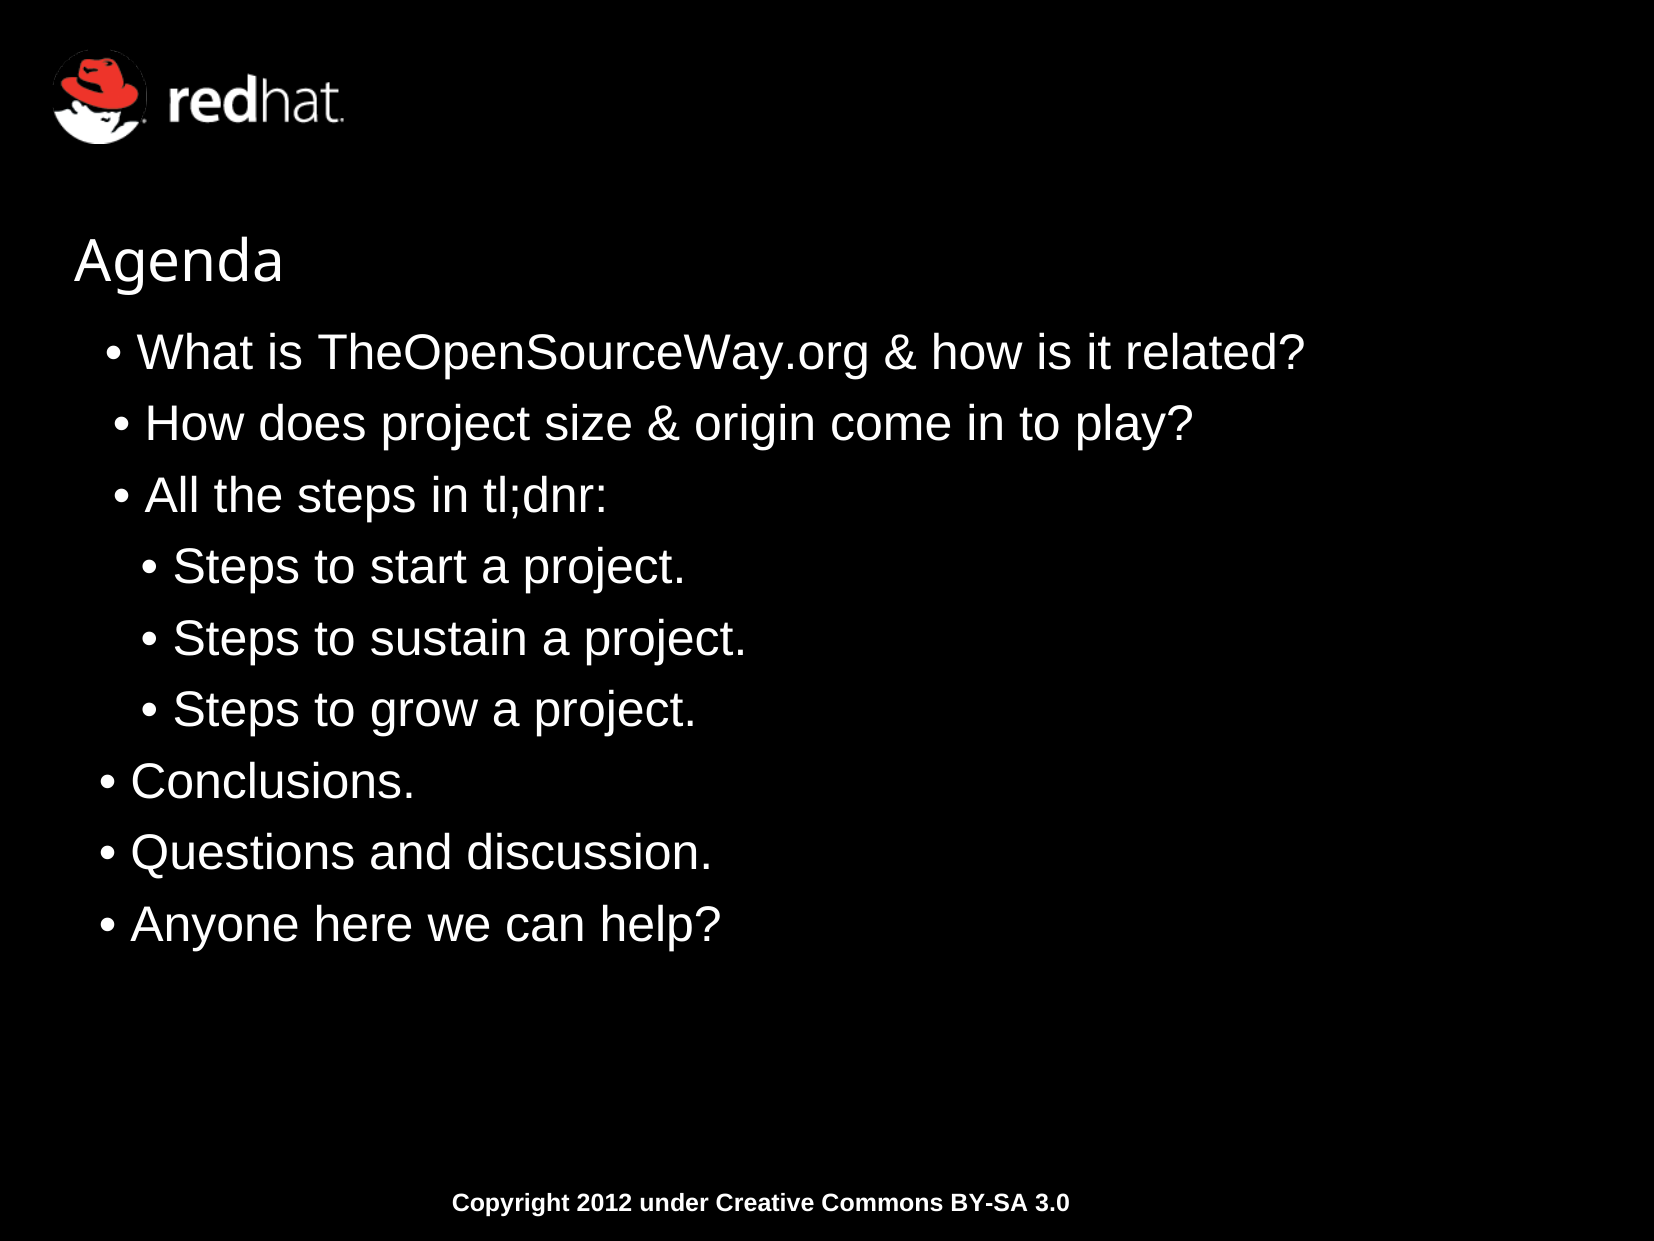

# Agenda
 • What is TheOpenSourceWay.org & how is it related?
 • How does project size & origin come in to play?
 • All the steps in tl;dnr:
 • Steps to start a project.
 • Steps to sustain a project.
 • Steps to grow a project.
 • Conclusions.
 • Questions and discussion.
 • Anyone here we can help?